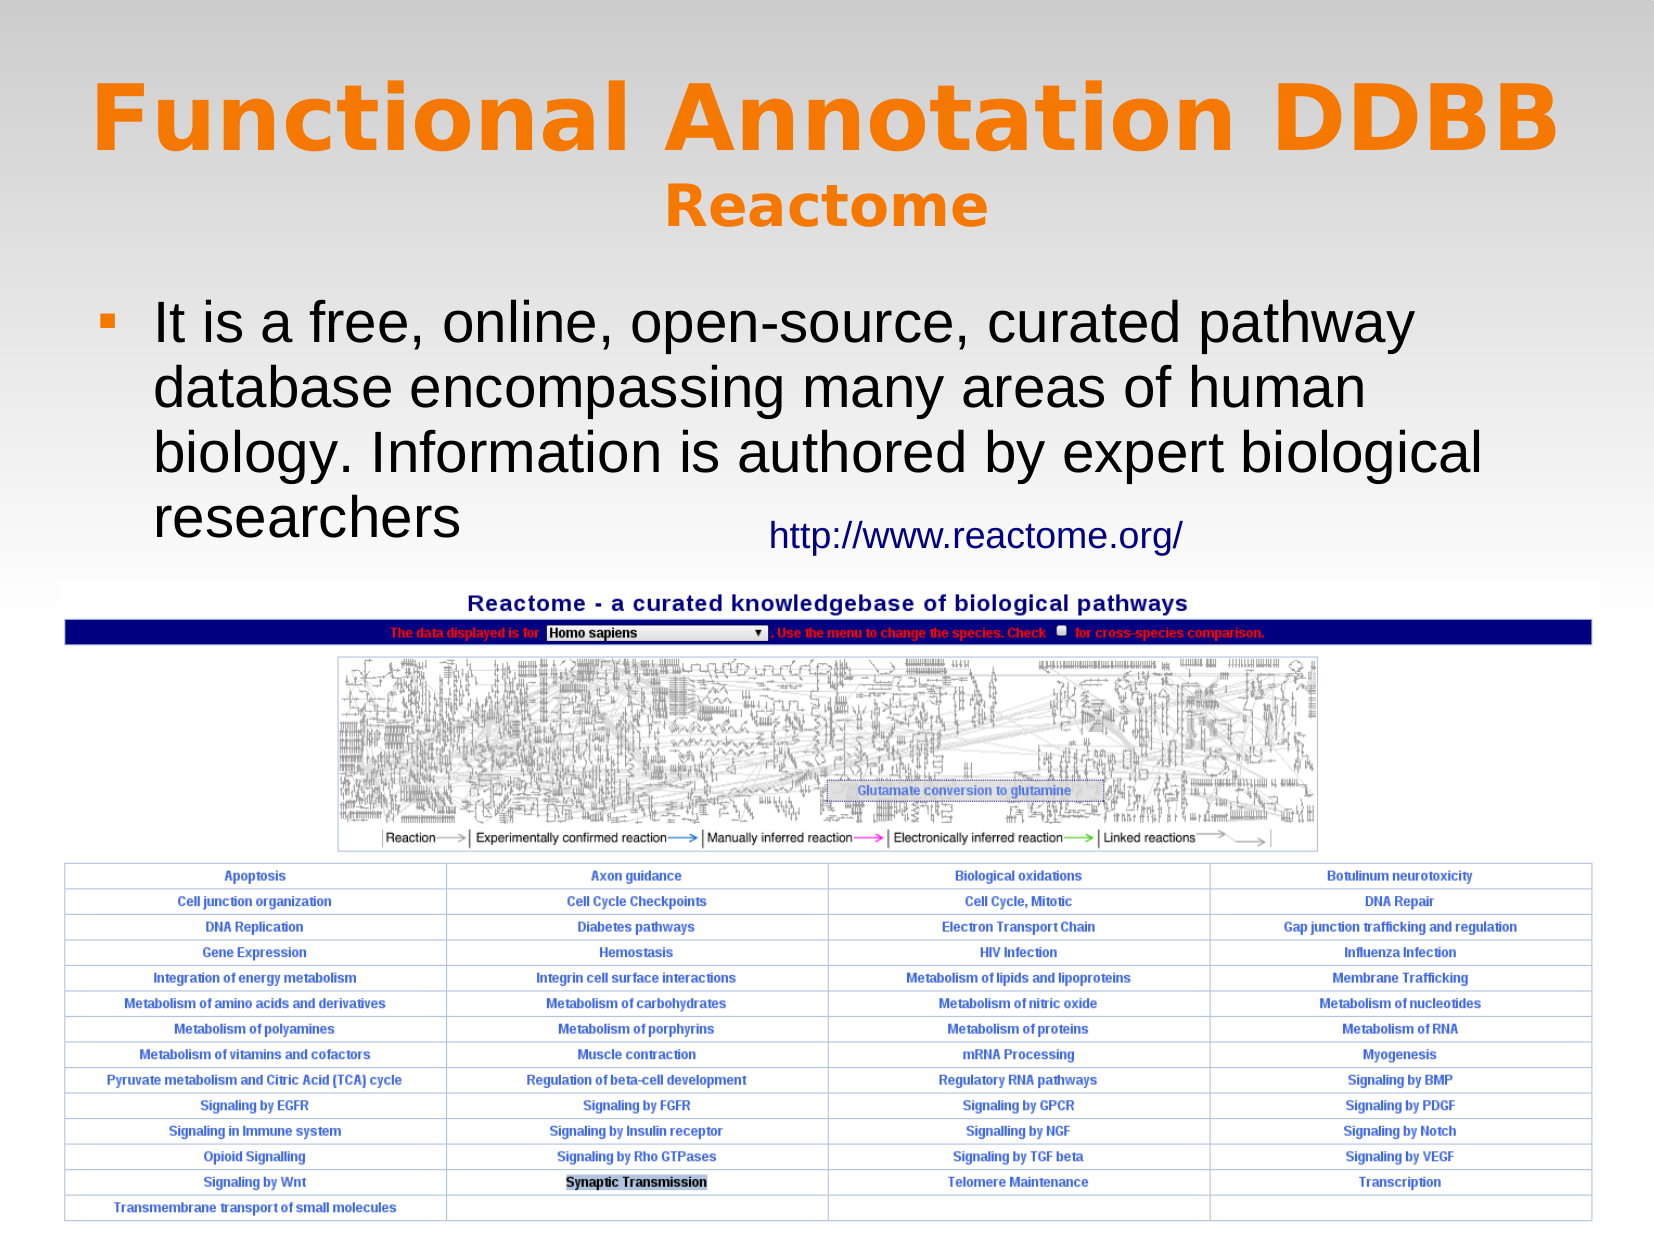

# Functional Annotation DDBB Reactome
It is a free, online, open-source, curated pathway database encompassing many areas of human biology. Information is authored by expert biological researchers
http://www.reactome.org/